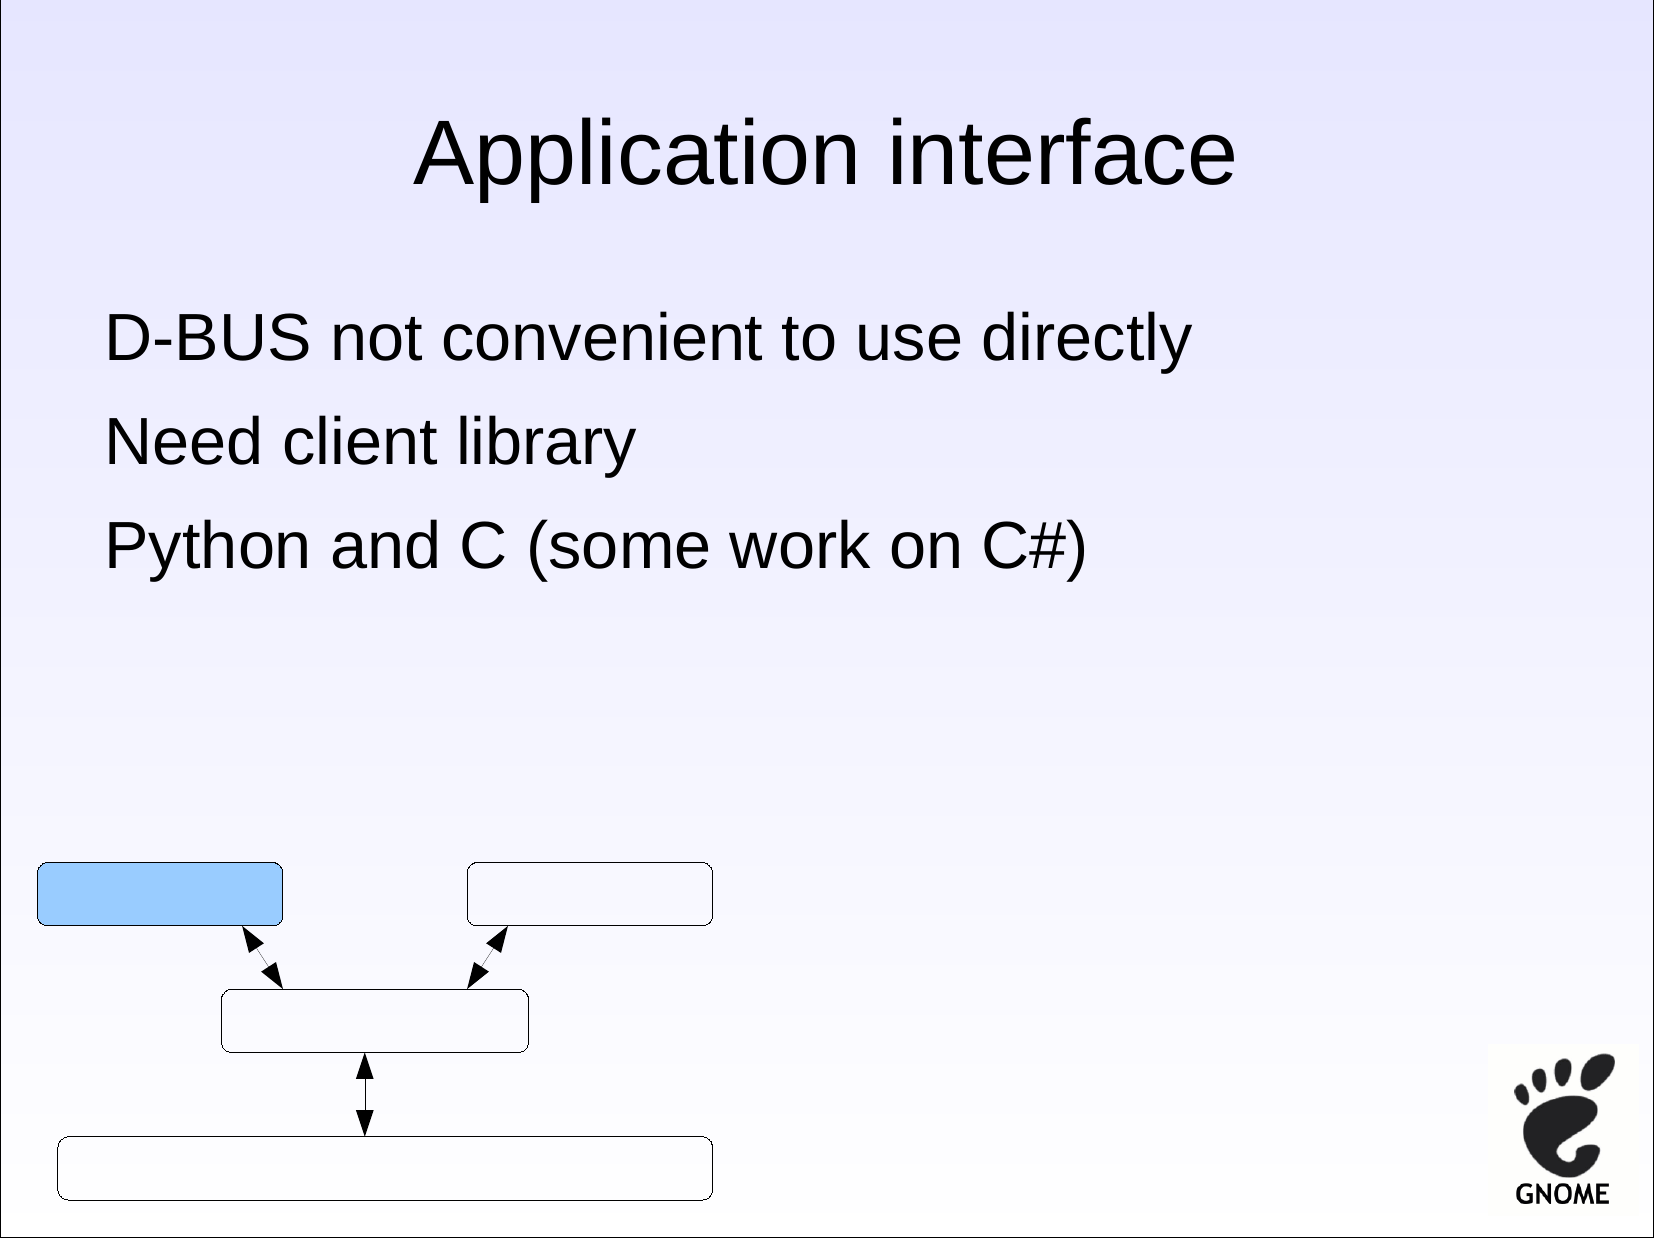

# Application interface
D-BUS not convenient to use directly
Need client library
Python and C (some work on C#)